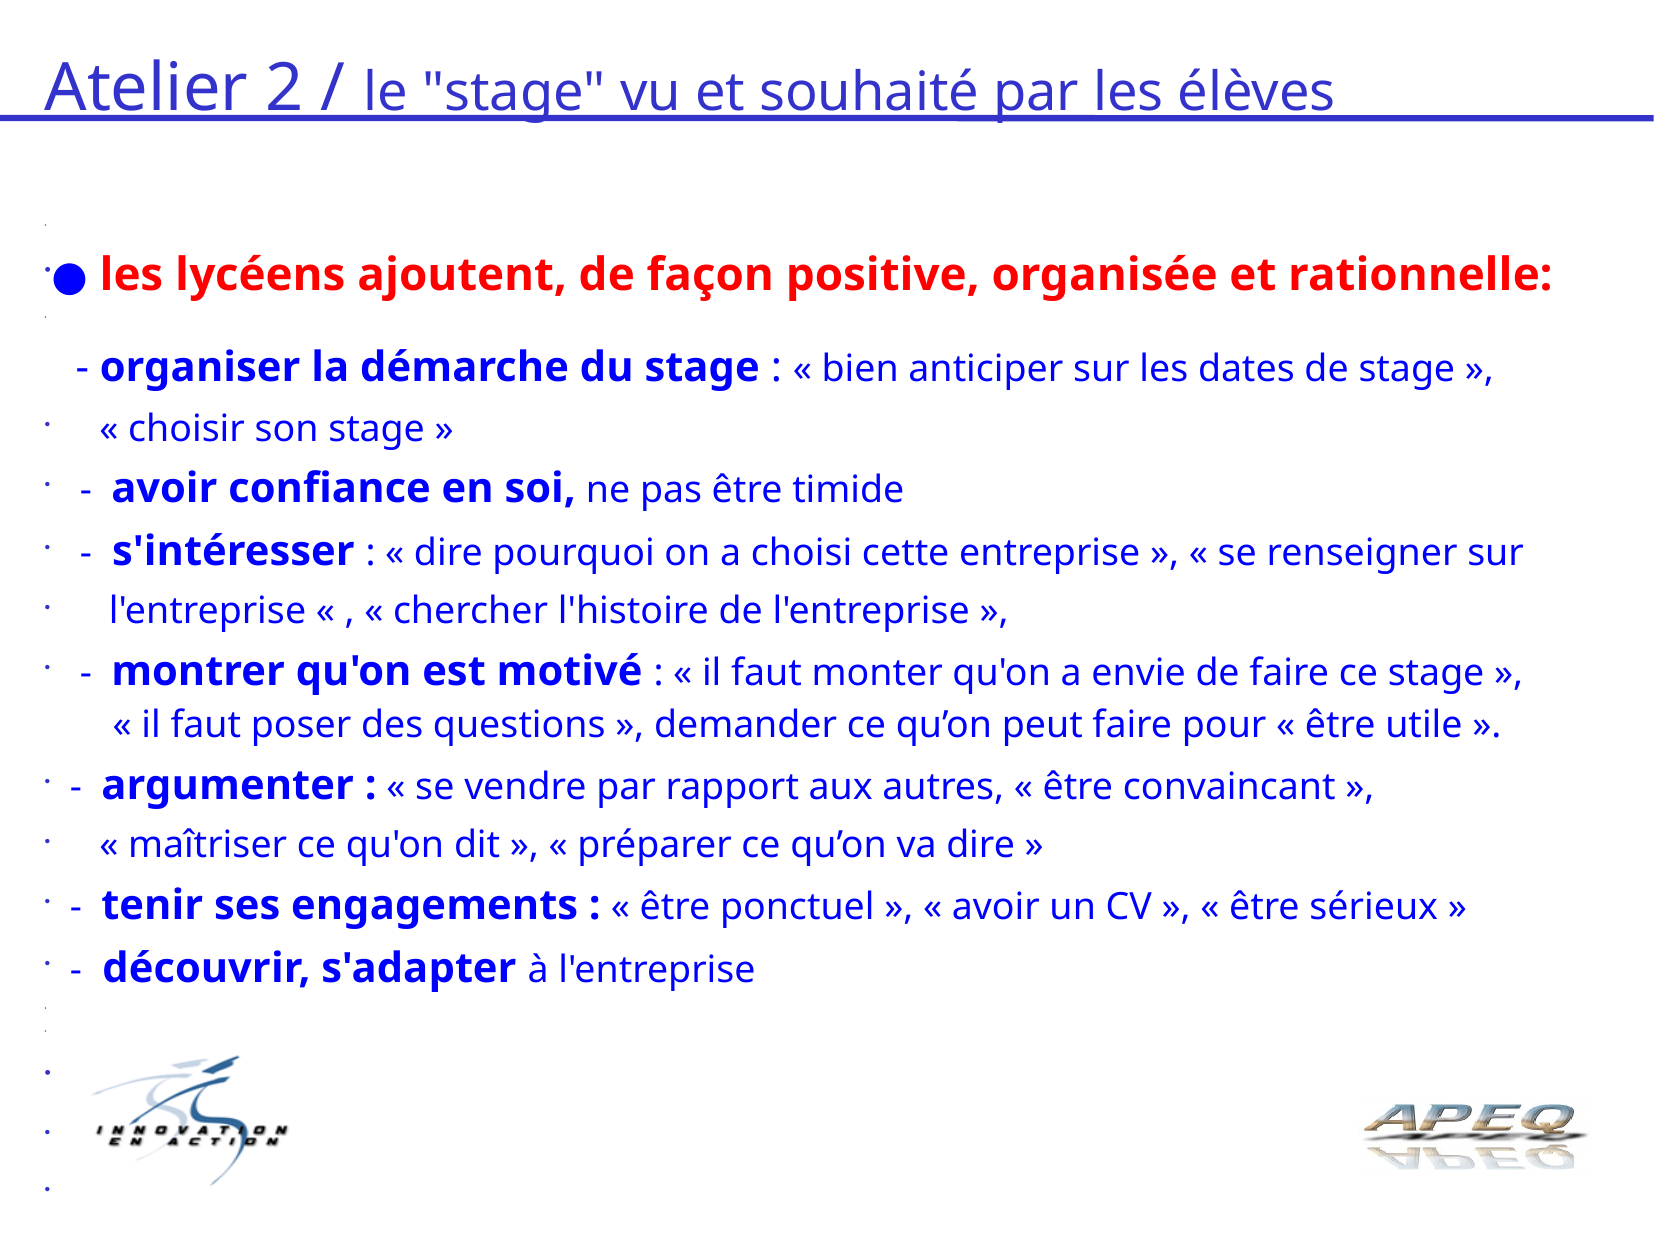

Atelier 2 / le "stage" vu et souhaité par les élèves
● les lycéens ajoutent, de façon positive, organisée et rationnelle:
 - organiser la démarche du stage : « bien anticiper sur les dates de stage »,
 « choisir son stage »
 - avoir confiance en soi, ne pas être timide
 - s'intéresser : « dire pourquoi on a choisi cette entreprise », « se renseigner sur
 l'entreprise « , « chercher l'histoire de l'entreprise »,
 - montrer qu'on est motivé : « il faut monter qu'on a envie de faire ce stage », « il faut poser des questions », demander ce qu’on peut faire pour « être utile ».
 - argumenter : « se vendre par rapport aux autres, « être convaincant »,
 « maîtriser ce qu'on dit », « préparer ce qu’on va dire »
 - tenir ses engagements : « être ponctuel », « avoir un CV », « être sérieux »
 - découvrir, s'adapter à l'entreprise